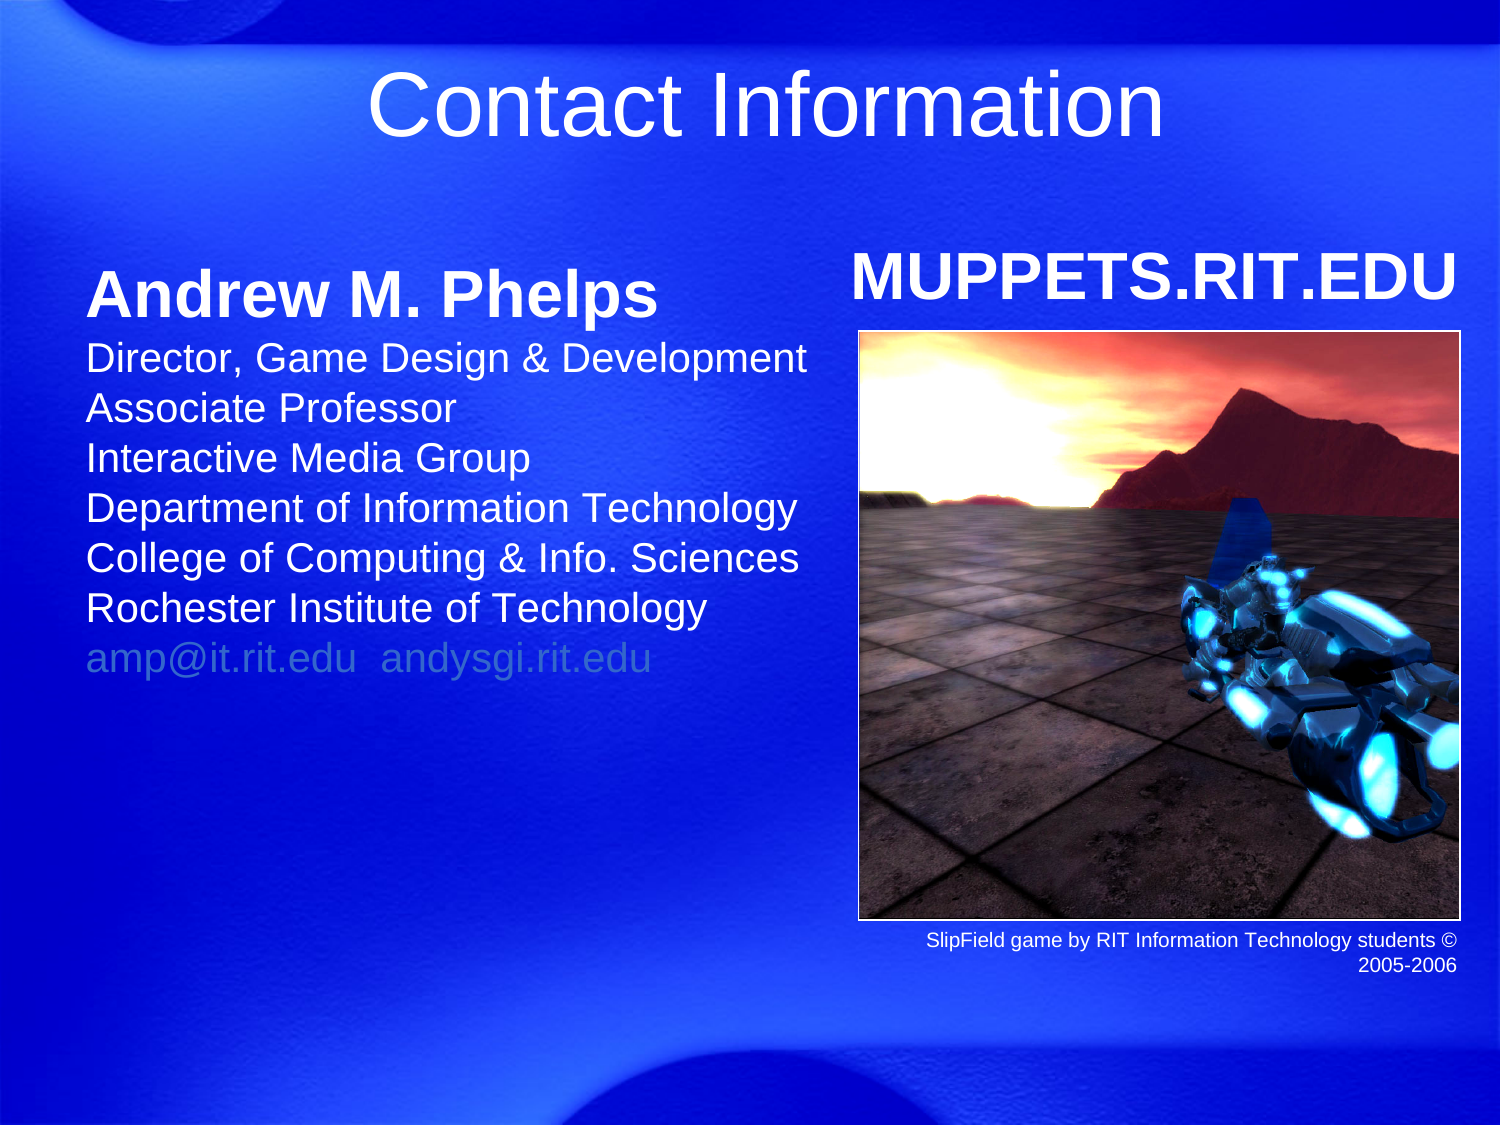

# Contact Information
Andrew M. Phelps
Director, Game Design & Development
Associate Professor
Interactive Media Group
Department of Information Technology
College of Computing & Info. Sciences
Rochester Institute of Technology
amp@it.rit.edu andysgi.rit.edu
MUPPETS.RIT.EDU
SlipField game by RIT Information Technology students © 2005-2006